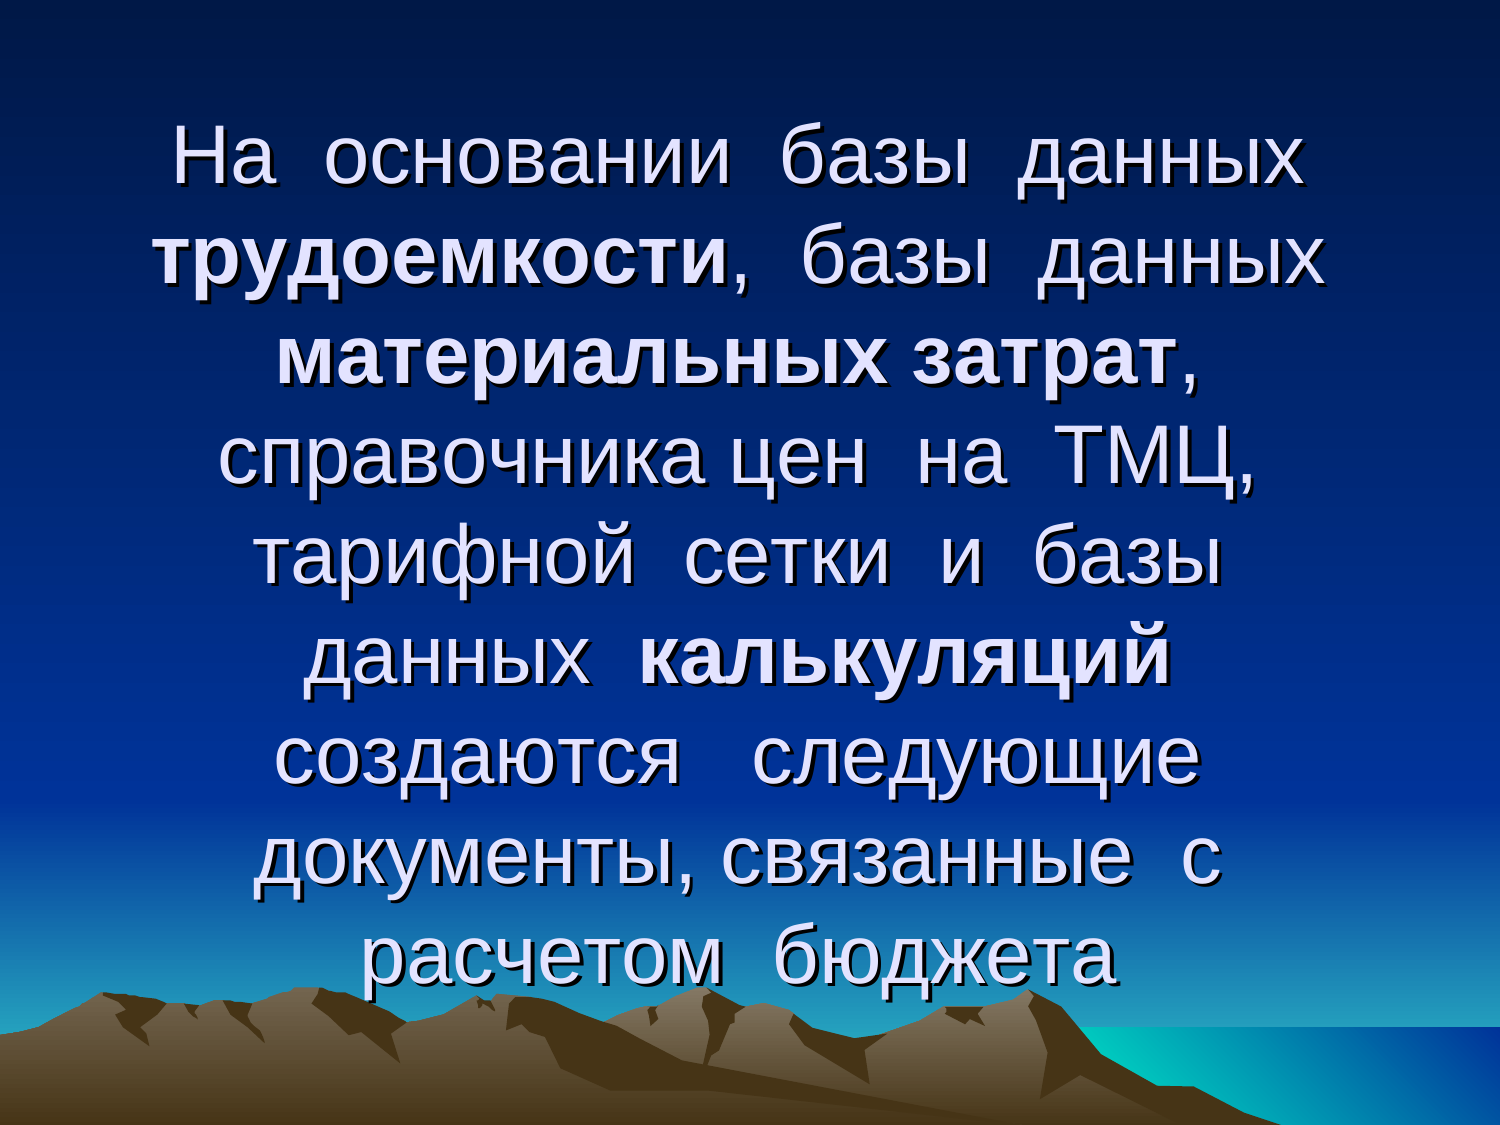

На основании базы данных трудоемкости, базы данных материальных затрат, справочника цен на ТМЦ, тарифной сетки и базы данных калькуляций создаются следующие документы, связанные с расчетом бюджета